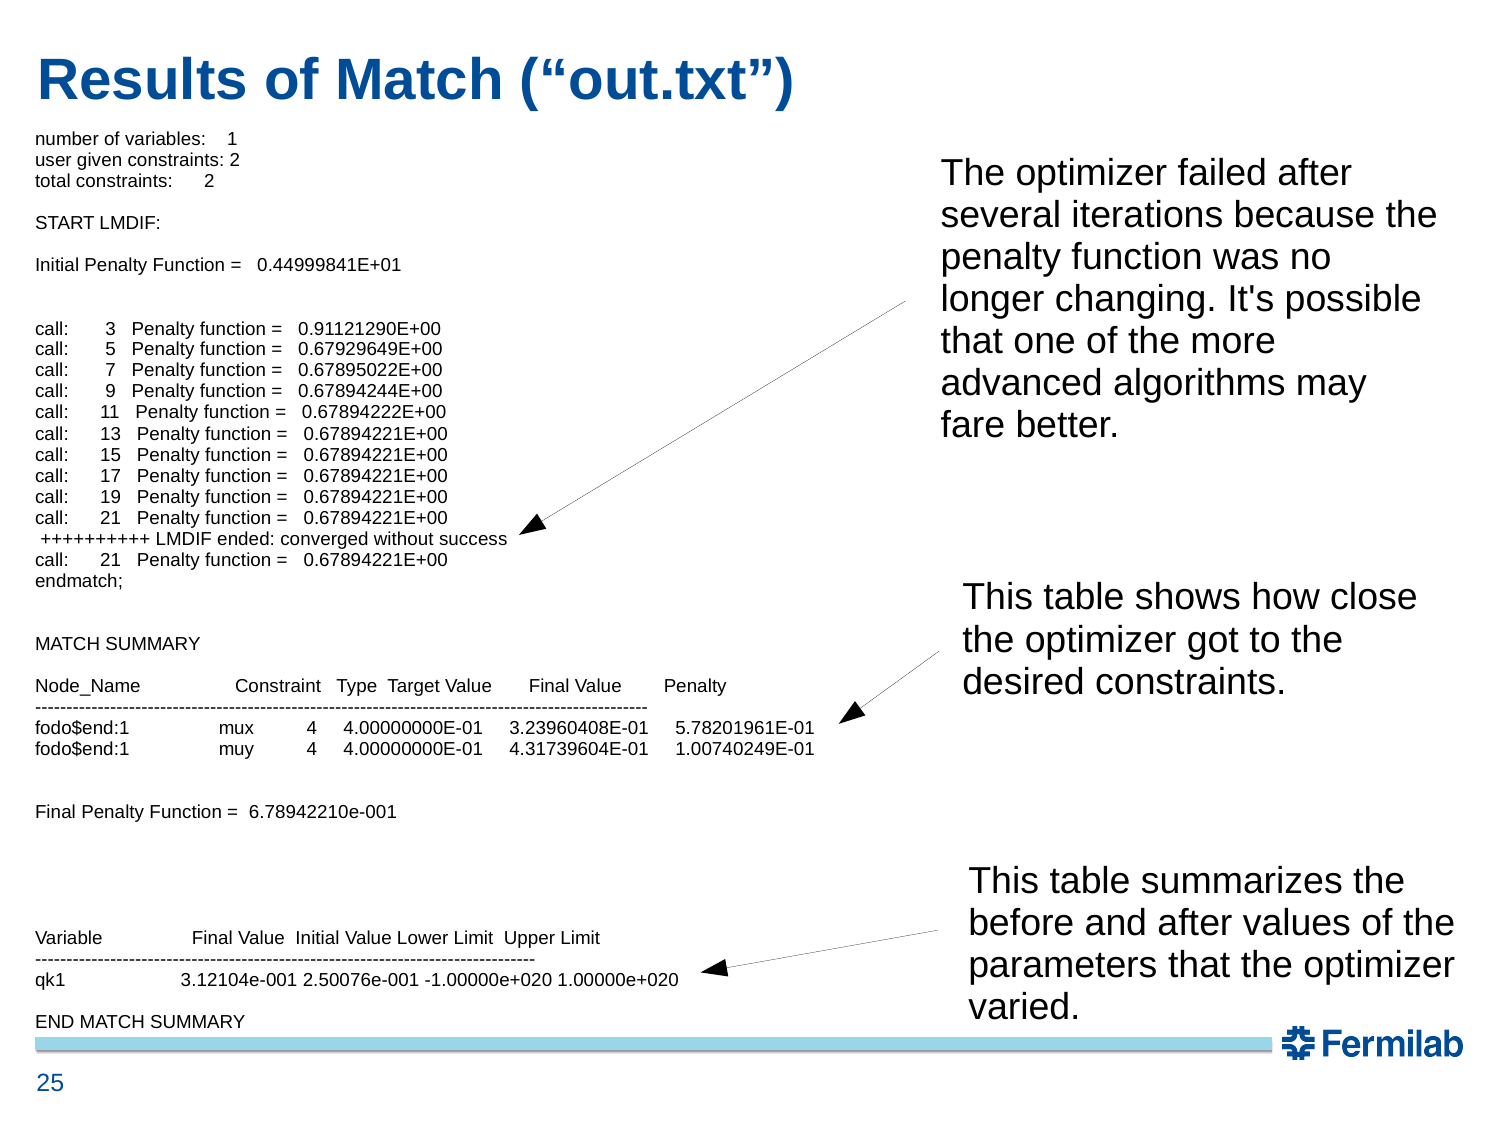

# Results of Match (“out.txt”)
number of variables: 1
user given constraints: 2
total constraints: 2
START LMDIF:
Initial Penalty Function = 0.44999841E+01
call: 3 Penalty function = 0.91121290E+00
call: 5 Penalty function = 0.67929649E+00
call: 7 Penalty function = 0.67895022E+00
call: 9 Penalty function = 0.67894244E+00
call: 11 Penalty function = 0.67894222E+00
call: 13 Penalty function = 0.67894221E+00
call: 15 Penalty function = 0.67894221E+00
call: 17 Penalty function = 0.67894221E+00
call: 19 Penalty function = 0.67894221E+00
call: 21 Penalty function = 0.67894221E+00
 ++++++++++ LMDIF ended: converged without success
call: 21 Penalty function = 0.67894221E+00
endmatch;
MATCH SUMMARY
Node_Name Constraint Type Target Value Final Value Penalty
--------------------------------------------------------------------------------------------------
fodo$end:1 mux 4 4.00000000E-01 3.23960408E-01 5.78201961E-01
fodo$end:1 muy 4 4.00000000E-01 4.31739604E-01 1.00740249E-01
Final Penalty Function = 6.78942210e-001
Variable Final Value Initial Value Lower Limit Upper Limit
--------------------------------------------------------------------------------
qk1 3.12104e-001 2.50076e-001 -1.00000e+020 1.00000e+020
END MATCH SUMMARY
The optimizer failed after several iterations because the penalty function was no longer changing. It's possible that one of the more advanced algorithms may fare better.
This table shows how close the optimizer got to the desired constraints.
This table summarizes the before and after values of the parameters that the optimizer varied.